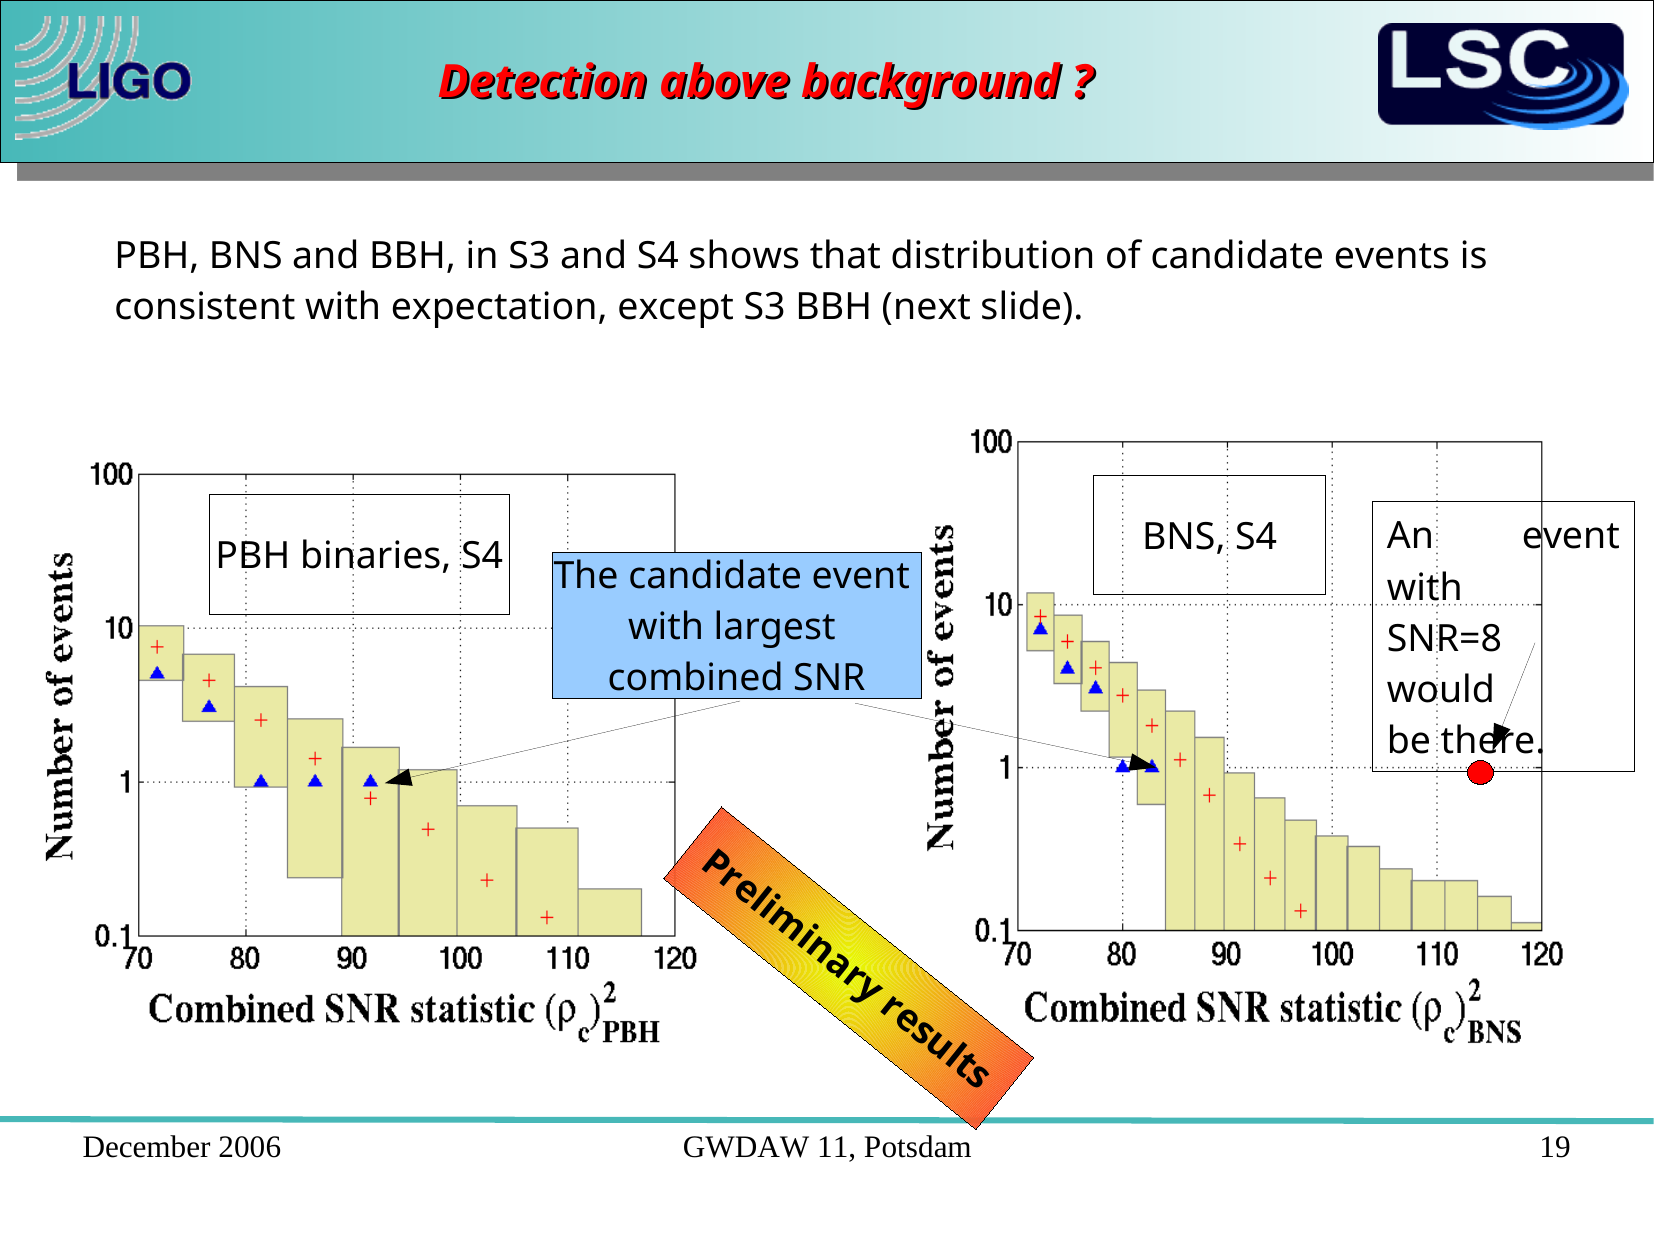

Detection above background ?
PBH, BNS and BBH, in S3 and S4 shows that distribution of candidate events is consistent with expectation, except S3 BBH (next slide).
BNS, S4
PBH binaries, S4
An event with
SNR=8 would
be there.
The candidate event
with largest
combined SNR
Preliminary results
19